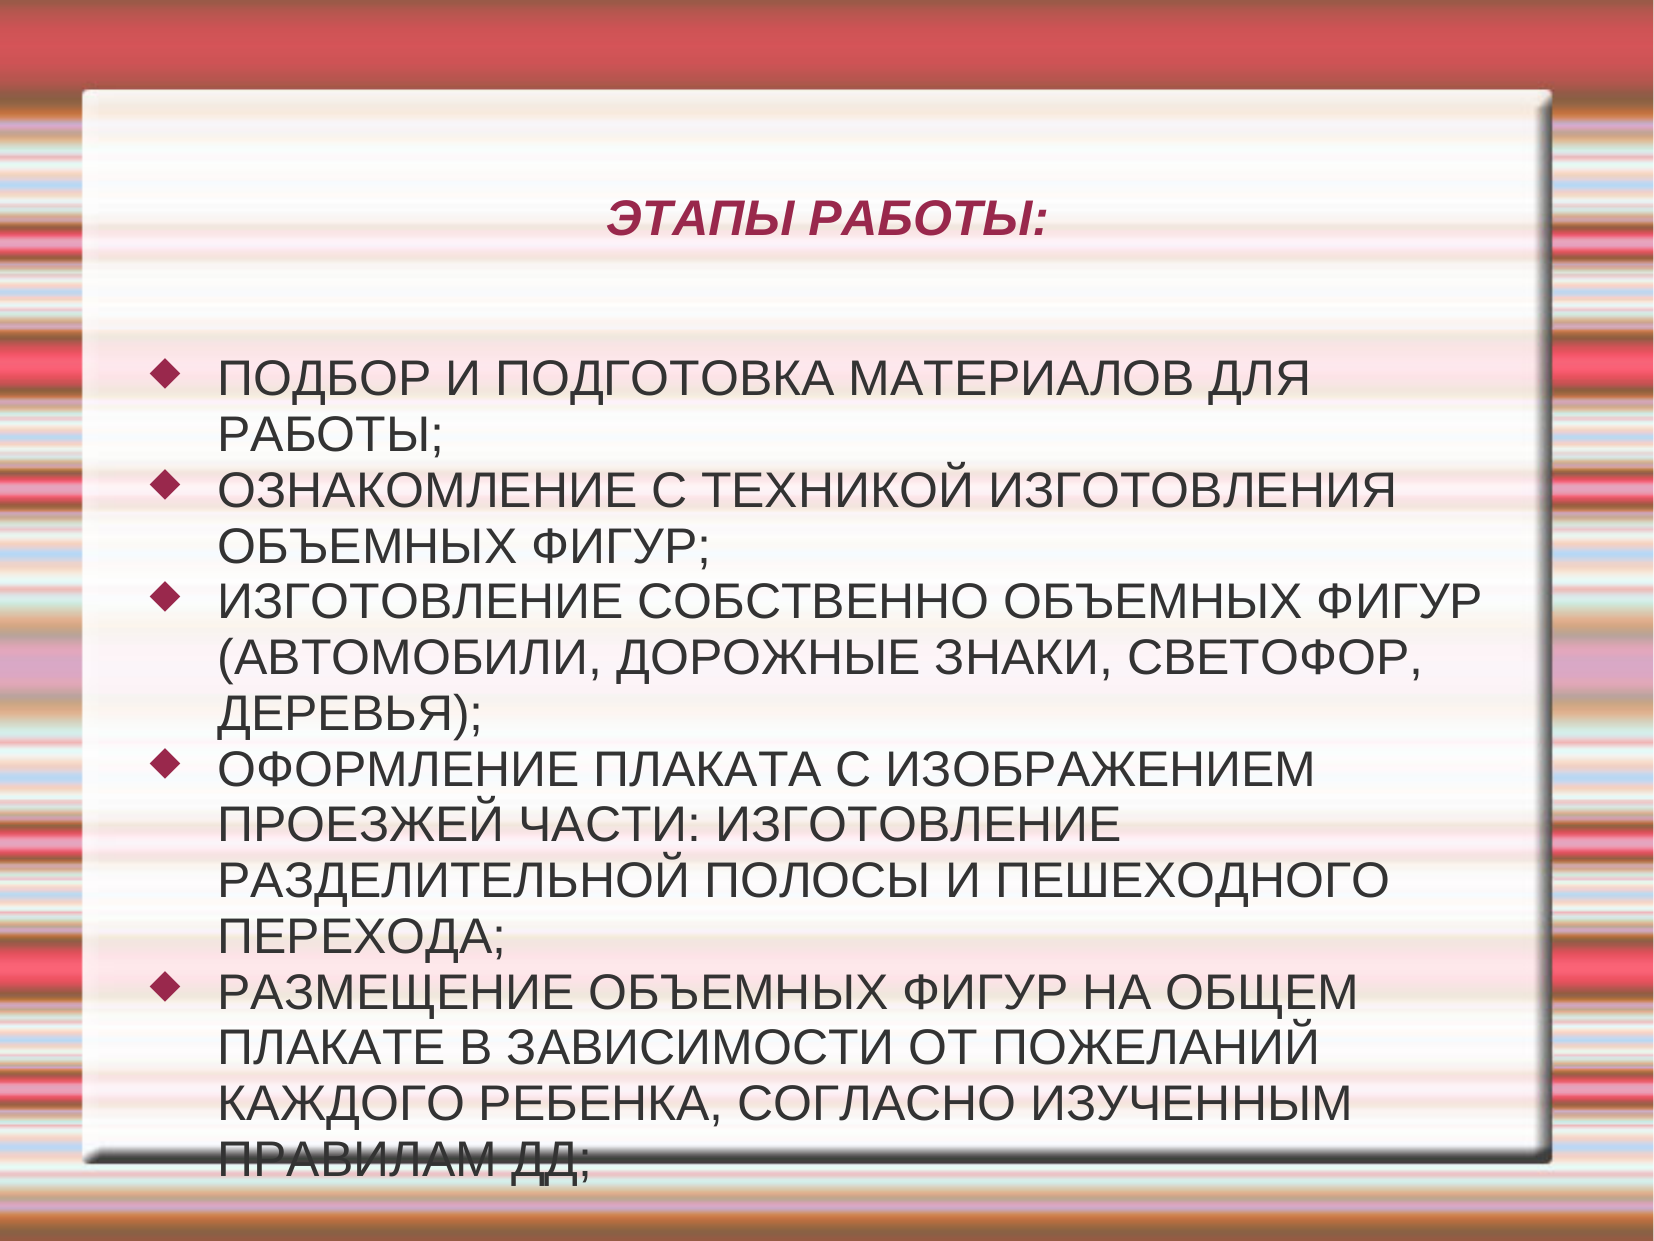

# ЭТАПЫ РАБОТЫ:
ПОДБОР И ПОДГОТОВКА МАТЕРИАЛОВ ДЛЯ РАБОТЫ;
ОЗНАКОМЛЕНИЕ С ТЕХНИКОЙ ИЗГОТОВЛЕНИЯ ОБЪЕМНЫХ ФИГУР;
ИЗГОТОВЛЕНИЕ СОБСТВЕННО ОБЪЕМНЫХ ФИГУР (АВТОМОБИЛИ, ДОРОЖНЫЕ ЗНАКИ, СВЕТОФОР, ДЕРЕВЬЯ);
ОФОРМЛЕНИЕ ПЛАКАТА С ИЗОБРАЖЕНИЕМ ПРОЕЗЖЕЙ ЧАСТИ: ИЗГОТОВЛЕНИЕ РАЗДЕЛИТЕЛЬНОЙ ПОЛОСЫ И ПЕШЕХОДНОГО ПЕРЕХОДА;
РАЗМЕЩЕНИЕ ОБЪЕМНЫХ ФИГУР НА ОБЩЕМ ПЛАКАТЕ В ЗАВИСИМОСТИ ОТ ПОЖЕЛАНИЙ КАЖДОГО РЕБЕНКА, СОГЛАСНО ИЗУЧЕННЫМ ПРАВИЛАМ ДД;